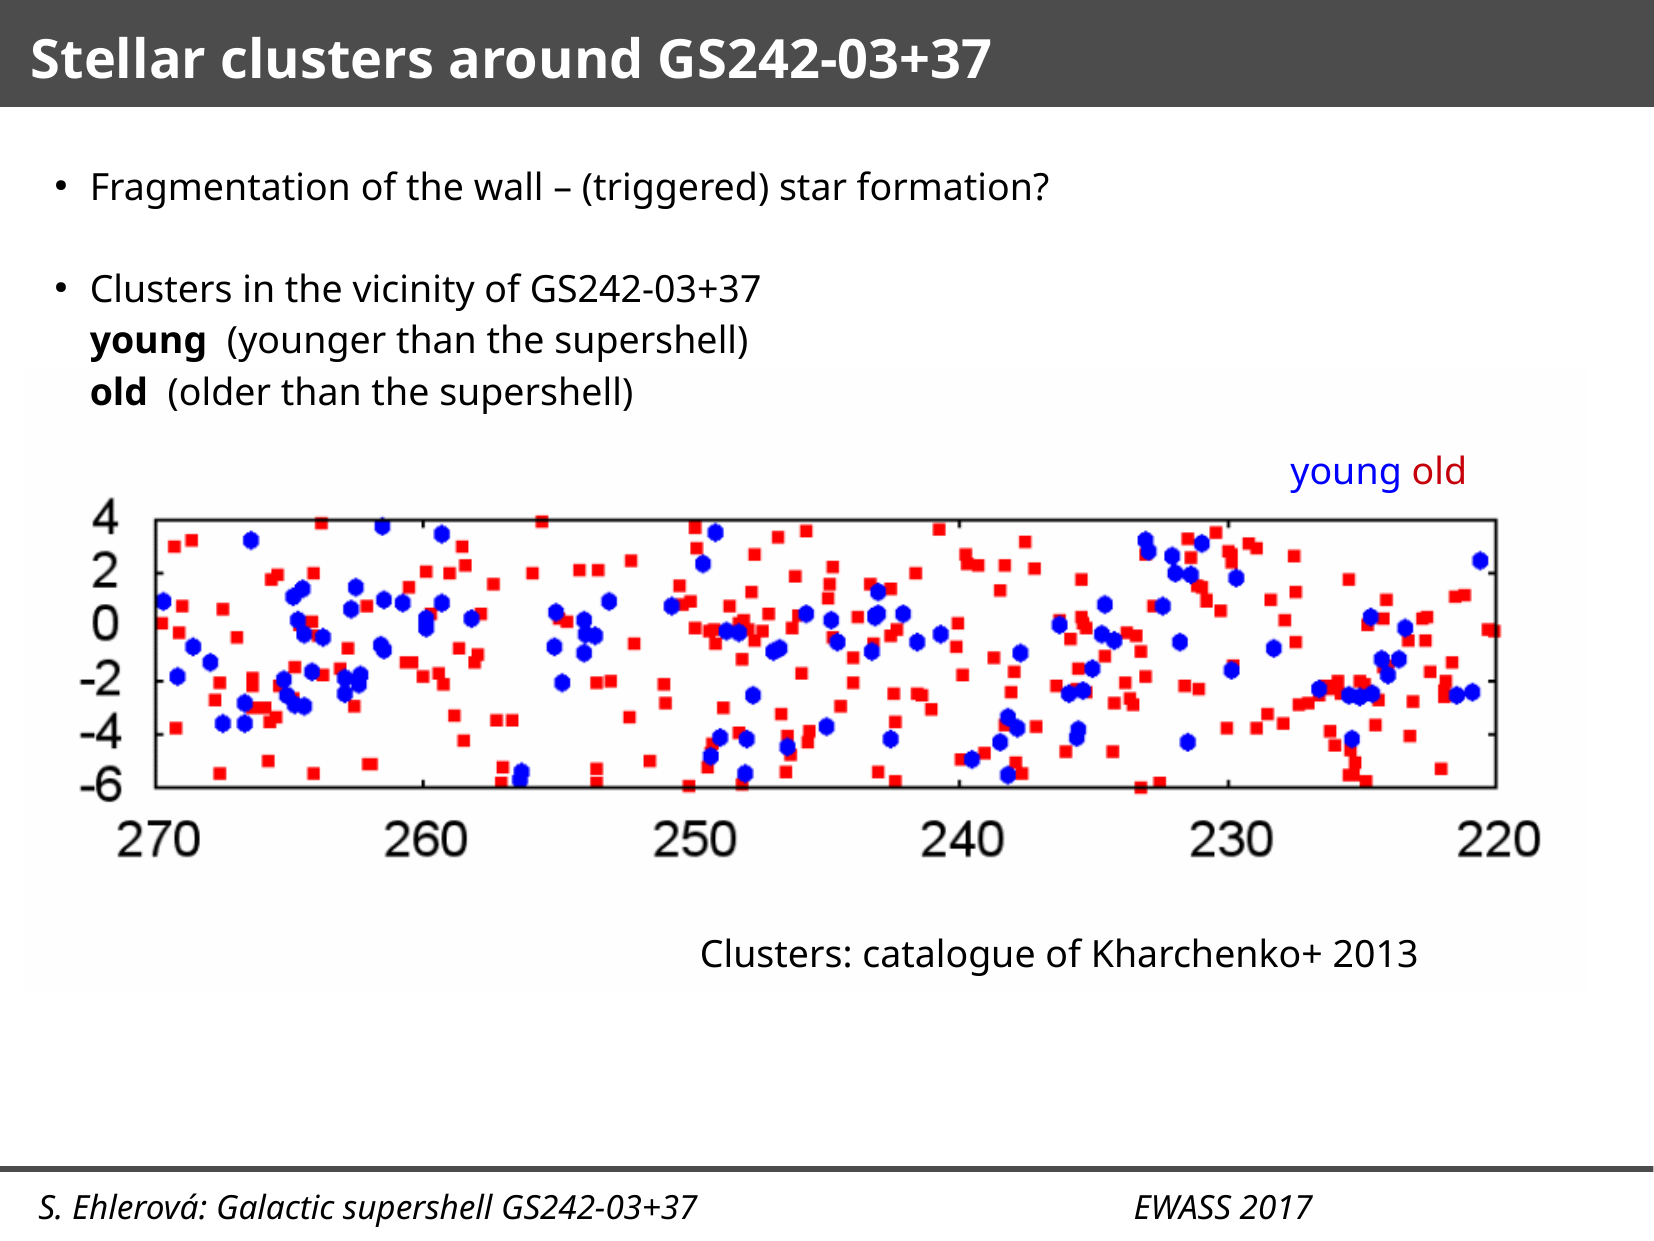

Stellar clusters around GS242-03+37
Fragmentation of the wall – (triggered) star formation?
Clusters in the vicinity of GS242-03+37
young (younger than the supershell)
old (older than the supershell)
young old
Clusters: catalogue of Kharchenko+ 2013
S. Ehlerová: Galactic supershell GS242-03+37 EWASS 2017